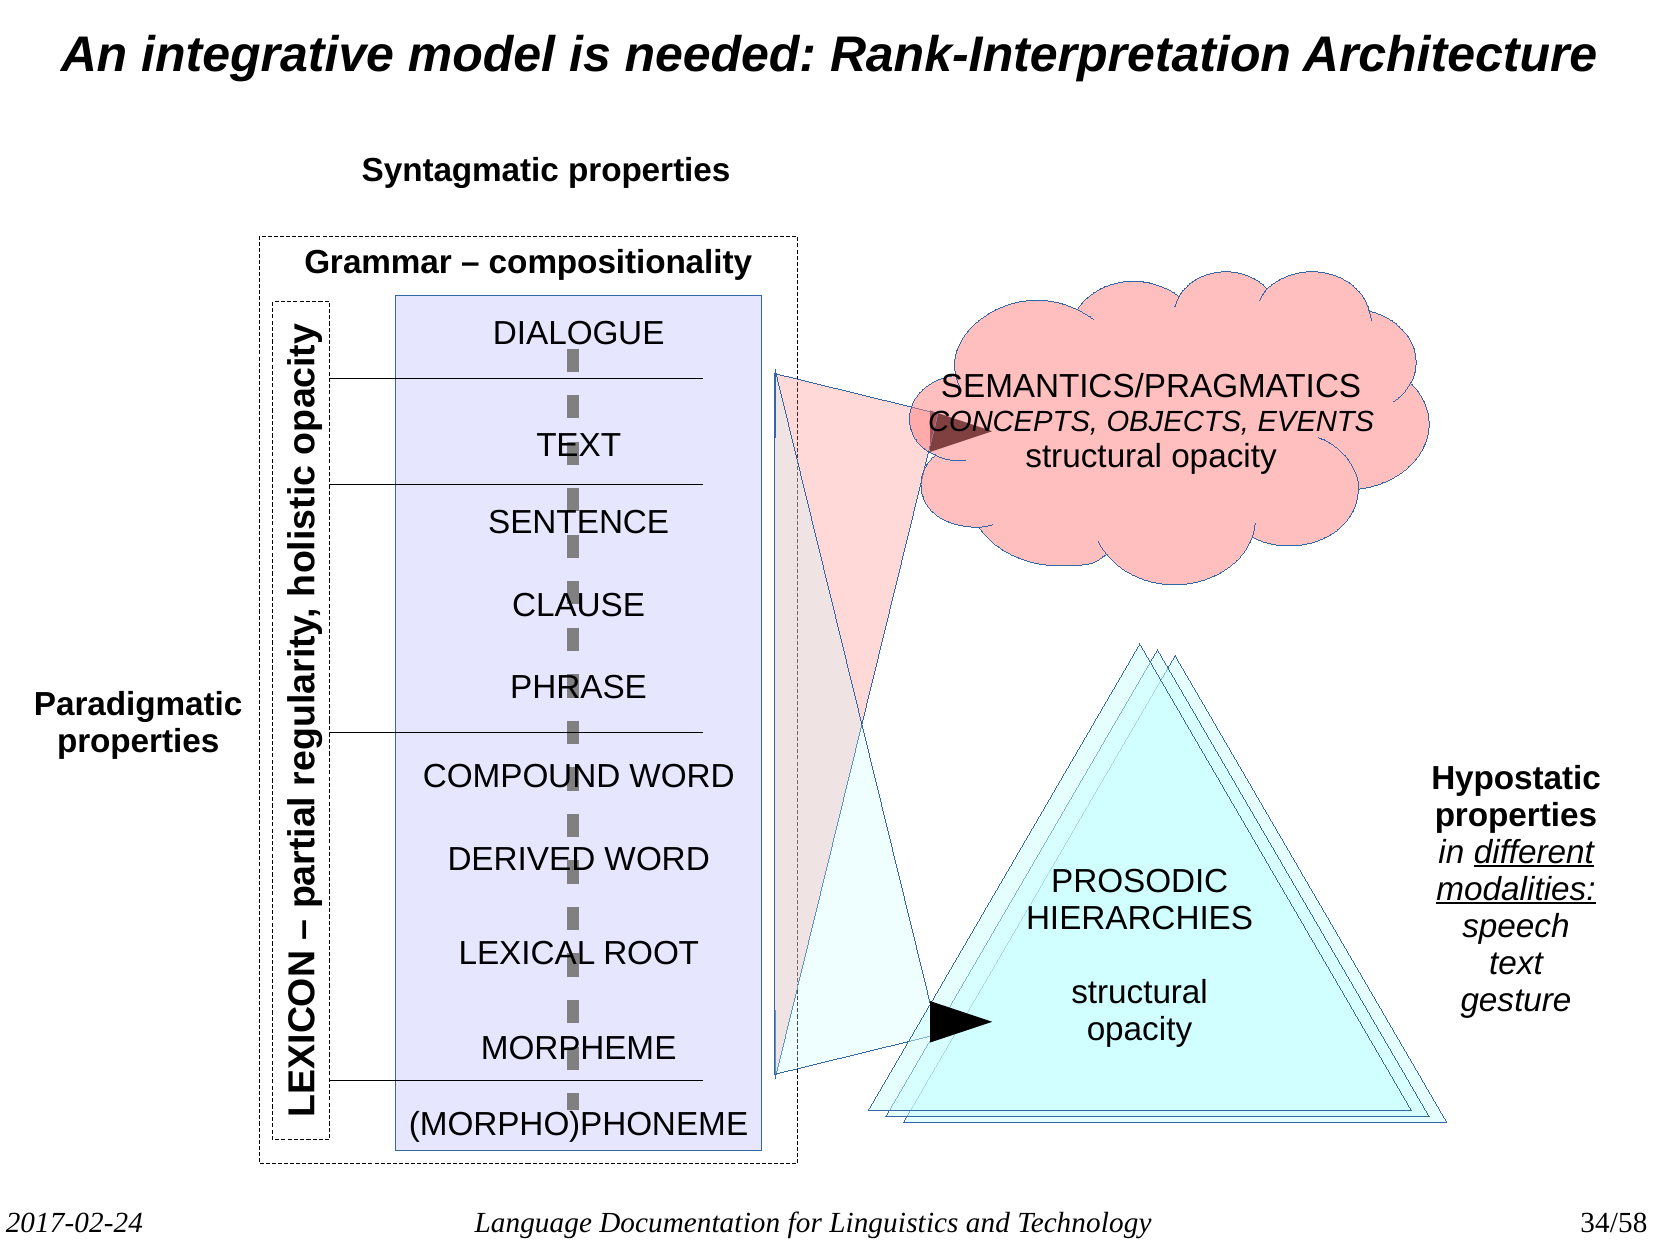

# An integrative model is needed: Rank-Interpretation Architecture
Syntagmatic properties
Grammar – compositionality
SEMANTICS/PRAGMATICS
CONCEPTS, OBJECTS, EVENTS
structural opacity
DIALOGUE
TEXT
SENTENCE
CLAUSE
PROSODIC
HIERARCHIES
structural opacity
PHRASE
Paradigmatic
properties
LEXICON – partial regularity, holistic opacity
Hypostatic
properties
in different
modalities:
speech
text
gesture
COMPOUND WORD
DERIVED WORD
LEXICAL ROOT
MORPHEME
(MORPHO)PHONEME
ELKL-4, U Agra, 2016-02-25_27
D. Gibbon: What can endangered languages teach the language technologies?
34